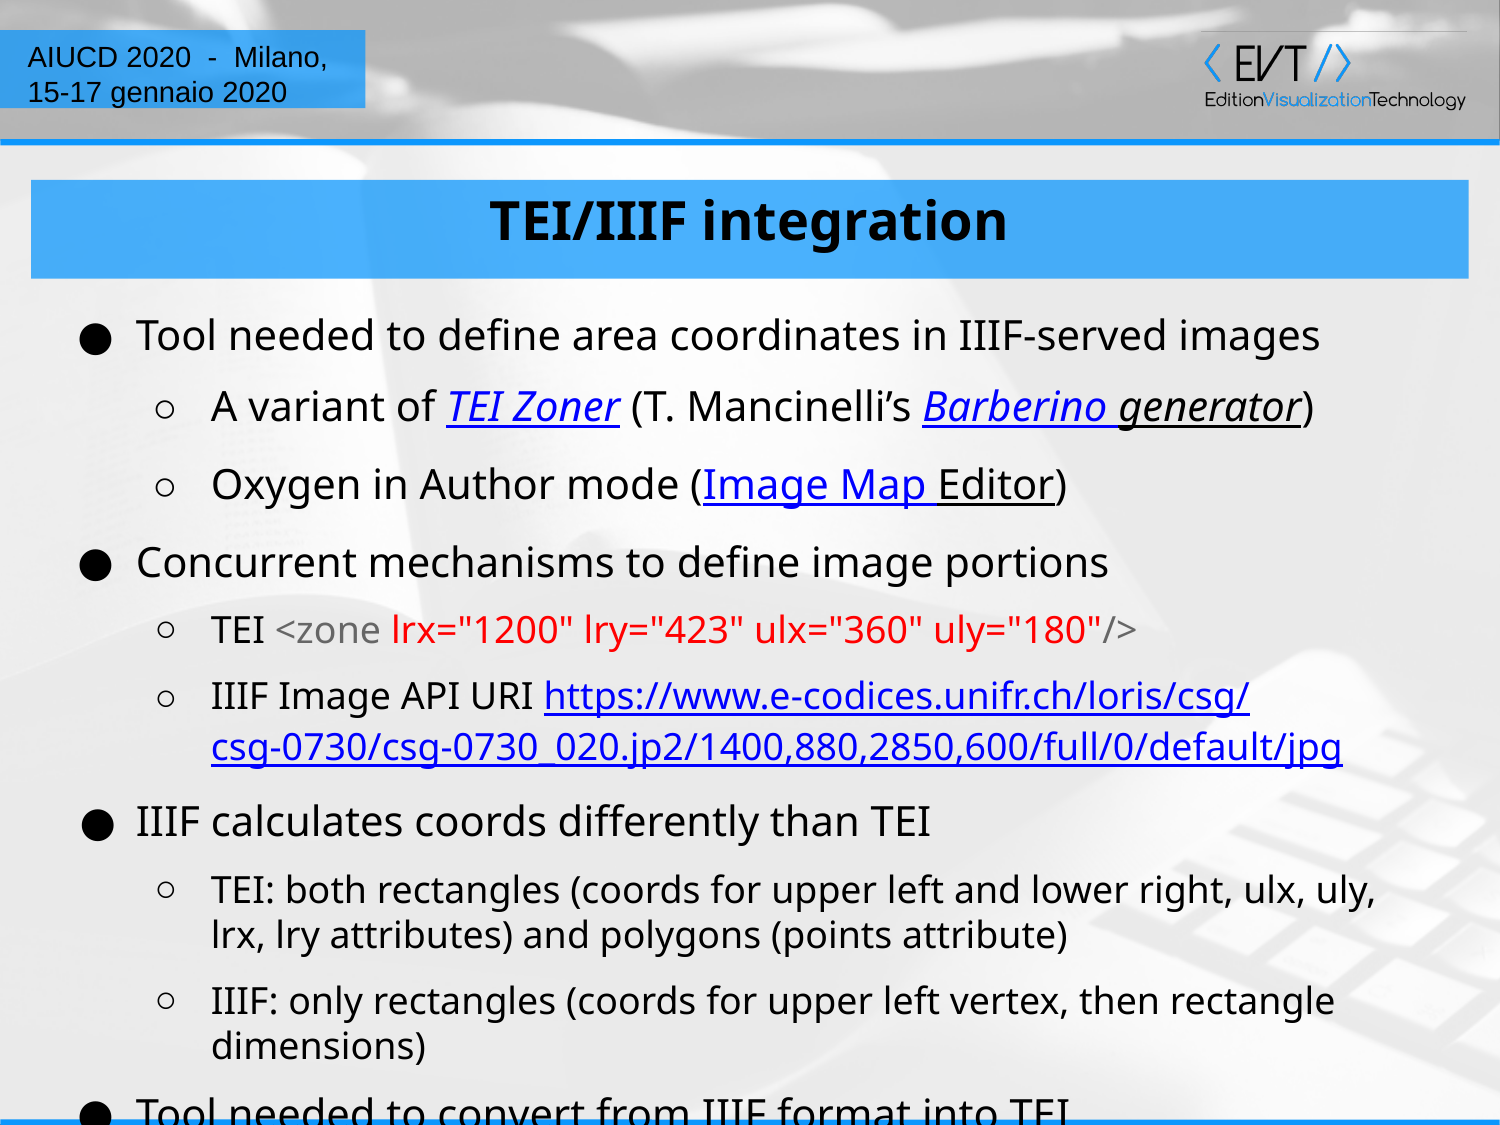

# TEI/IIIF integration
Tool needed to define area coordinates in IIIF-served images
A variant of TEI Zoner (T. Mancinelli’s Barberino generator)
Oxygen in Author mode (Image Map Editor)
Concurrent mechanisms to define image portions
TEI <zone lrx="1200" lry="423" ulx="360" uly="180"/>
IIIF Image API URI https://www.e-codices.unifr.ch/loris/csg/csg-0730/csg-0730_020.jp2/1400,880,2850,600/full/0/default/jpg
IIIF calculates coords differently than TEI
TEI: both rectangles (coords for upper left and lower right, ulx, uly, lrx, lry attributes) and polygons (points attribute)
IIIF: only rectangles (coords for upper left vertex, then rectangle dimensions)
Tool needed to convert from IIIF format into TEI